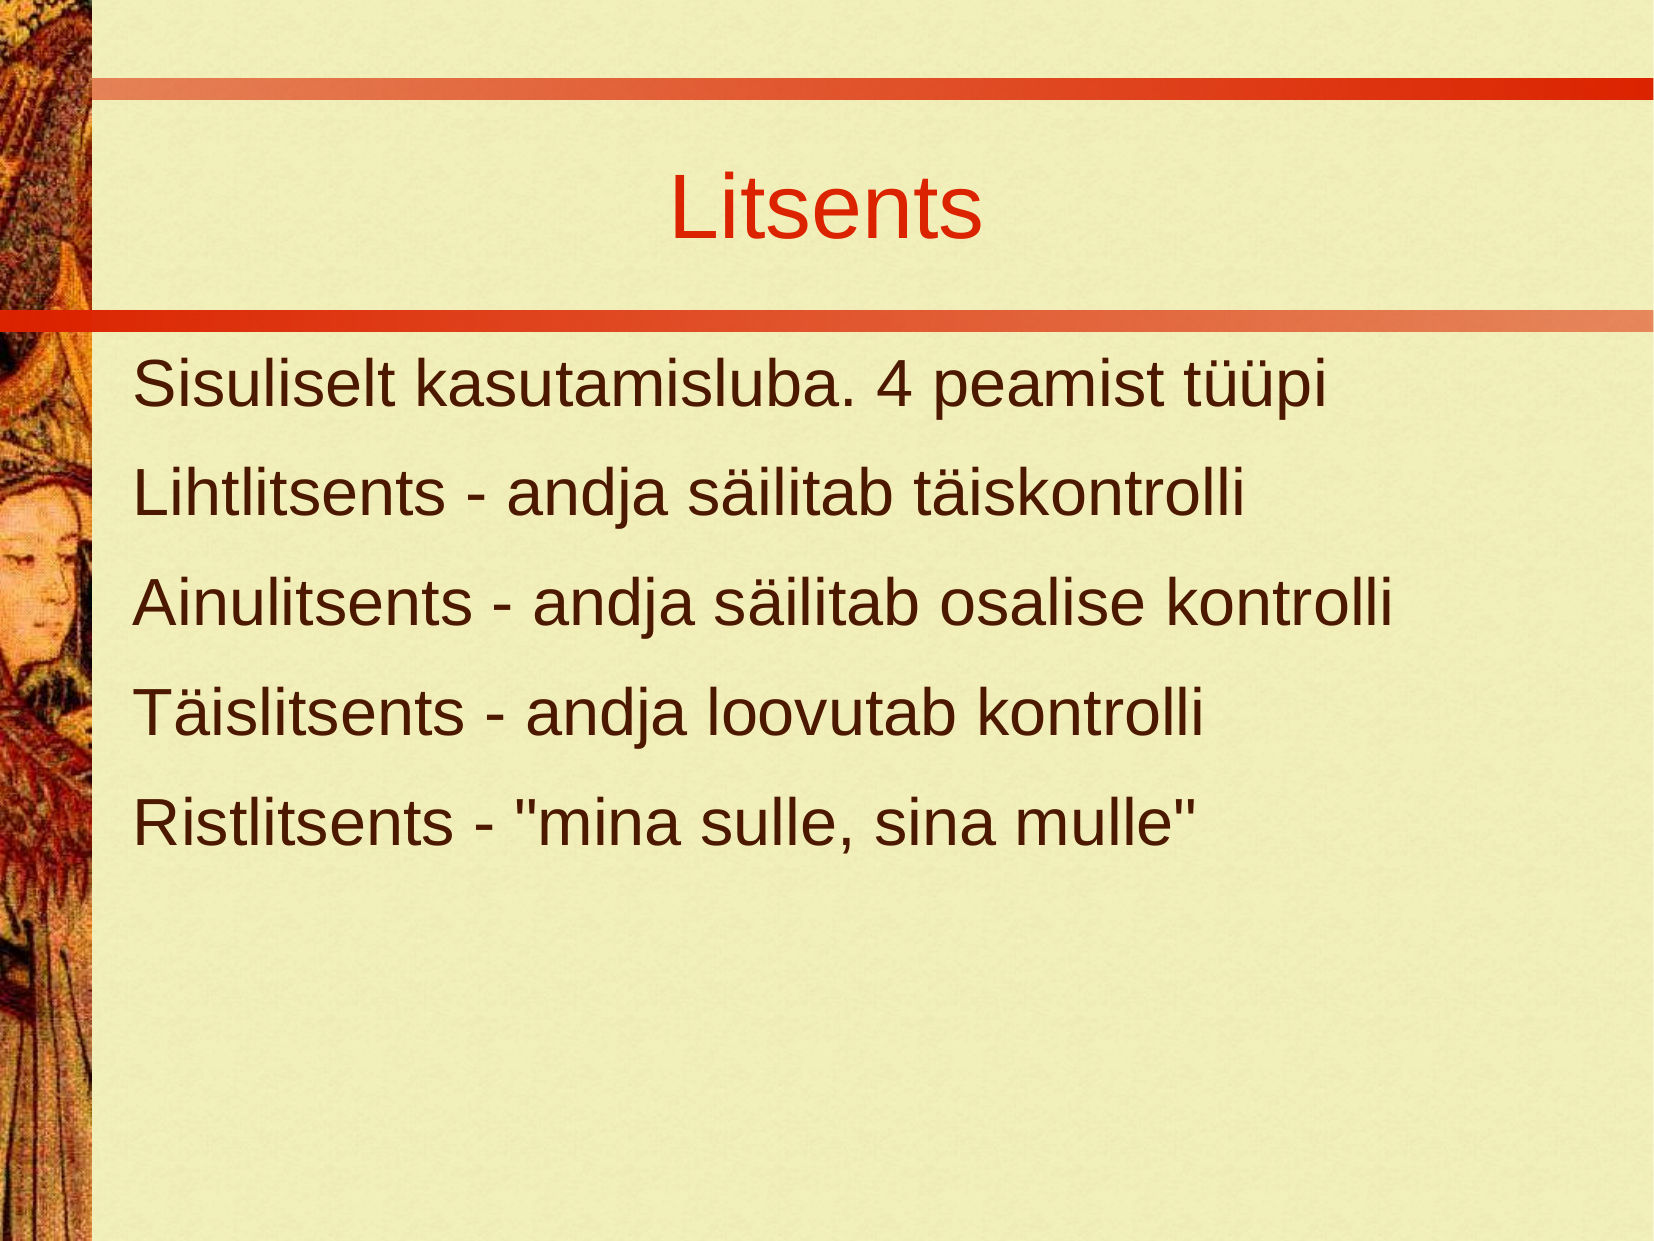

# Litsents
Sisuliselt kasutamisluba. 4 peamist tüüpi
Lihtlitsents - andja säilitab täiskontrolli
Ainulitsents - andja säilitab osalise kontrolli
Täislitsents - andja loovutab kontrolli
Ristlitsents - "mina sulle, sina mulle"